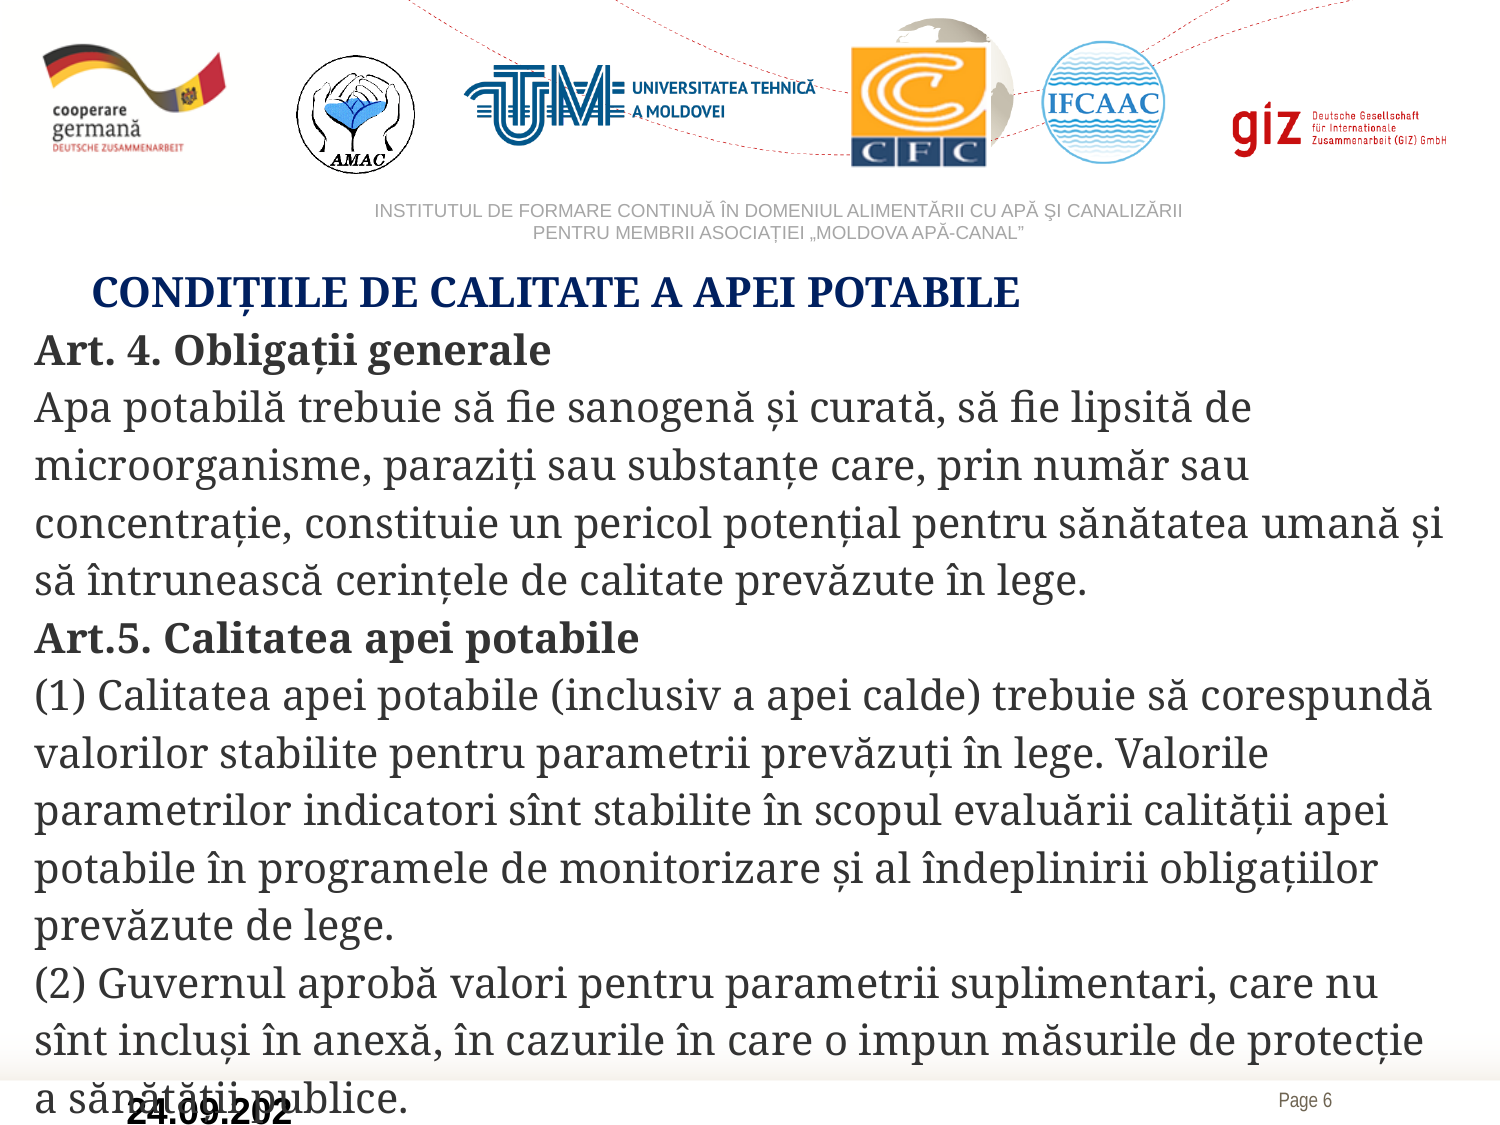

INSTITUTUL DE FORMARE CONTINUĂ ÎN DOMENIUL ALIMENTĂRII CU APĂ ŞI CANALIZĂRII
PENTRU MEMBRII ASOCIAȚIEI „MOLDOVA APĂ-CANAL”
# CONDIȚIILE DE CALITATE A APEI POTABILE Art. 4. Obligații generale Apa potabilă trebuie să fie sanogenă și curată, să fie lipsită de microorganisme, paraziți sau substanțe care, prin număr sau concentrație, constituie un pericol potențial pentru sănătatea umană și să întrunească cerințele de calitate prevăzute în lege. Art.5. Calitatea apei potabile (1) Calitatea apei potabile (inclusiv a apei calde) trebuie să corespundă valorilor stabilite pentru parametrii prevăzuți în lege. Valorile parametrilor indicatori sînt stabilite în scopul evaluării calității apei potabile în programele de monitorizare și al îndeplinirii obligațiilor prevăzute de lege. (2) Guvernul aprobă valori pentru parametrii suplimentari, care nu sînt incluși în anexă, în cazurile în care o impun măsurile de protecție a sănătății publice.